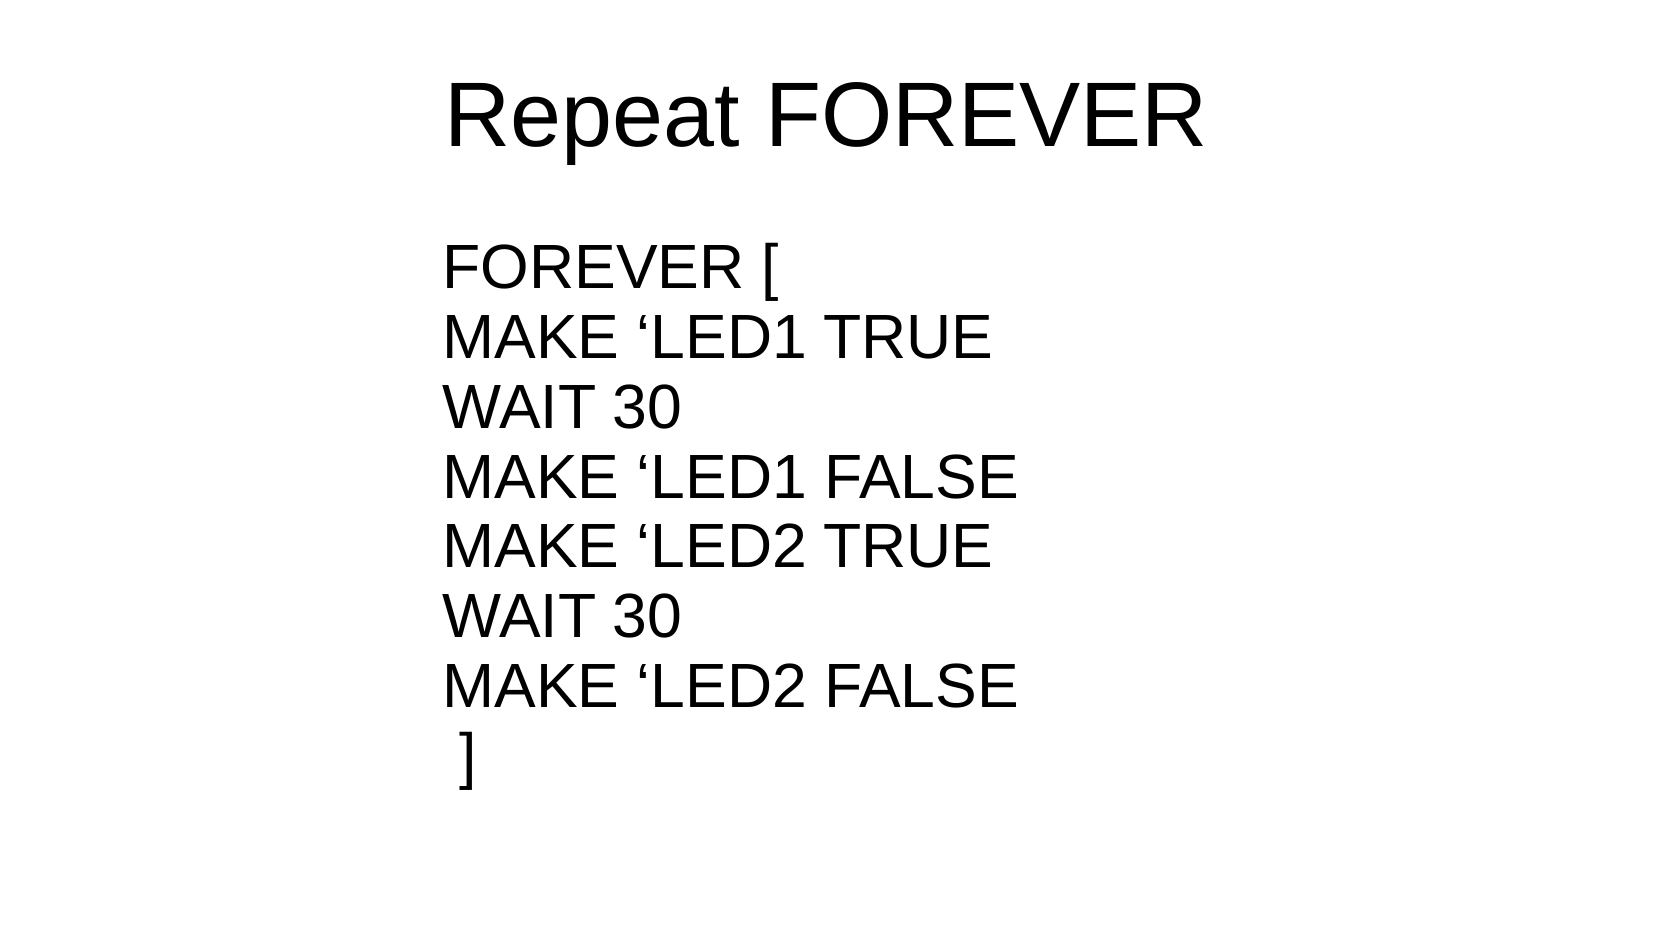

# Repeat FOREVER
FOREVER [
MAKE ‘LED1 TRUE
WAIT 30
MAKE ‘LED1 FALSE
MAKE ‘LED2 TRUE
WAIT 30
MAKE ‘LED2 FALSE
 ]